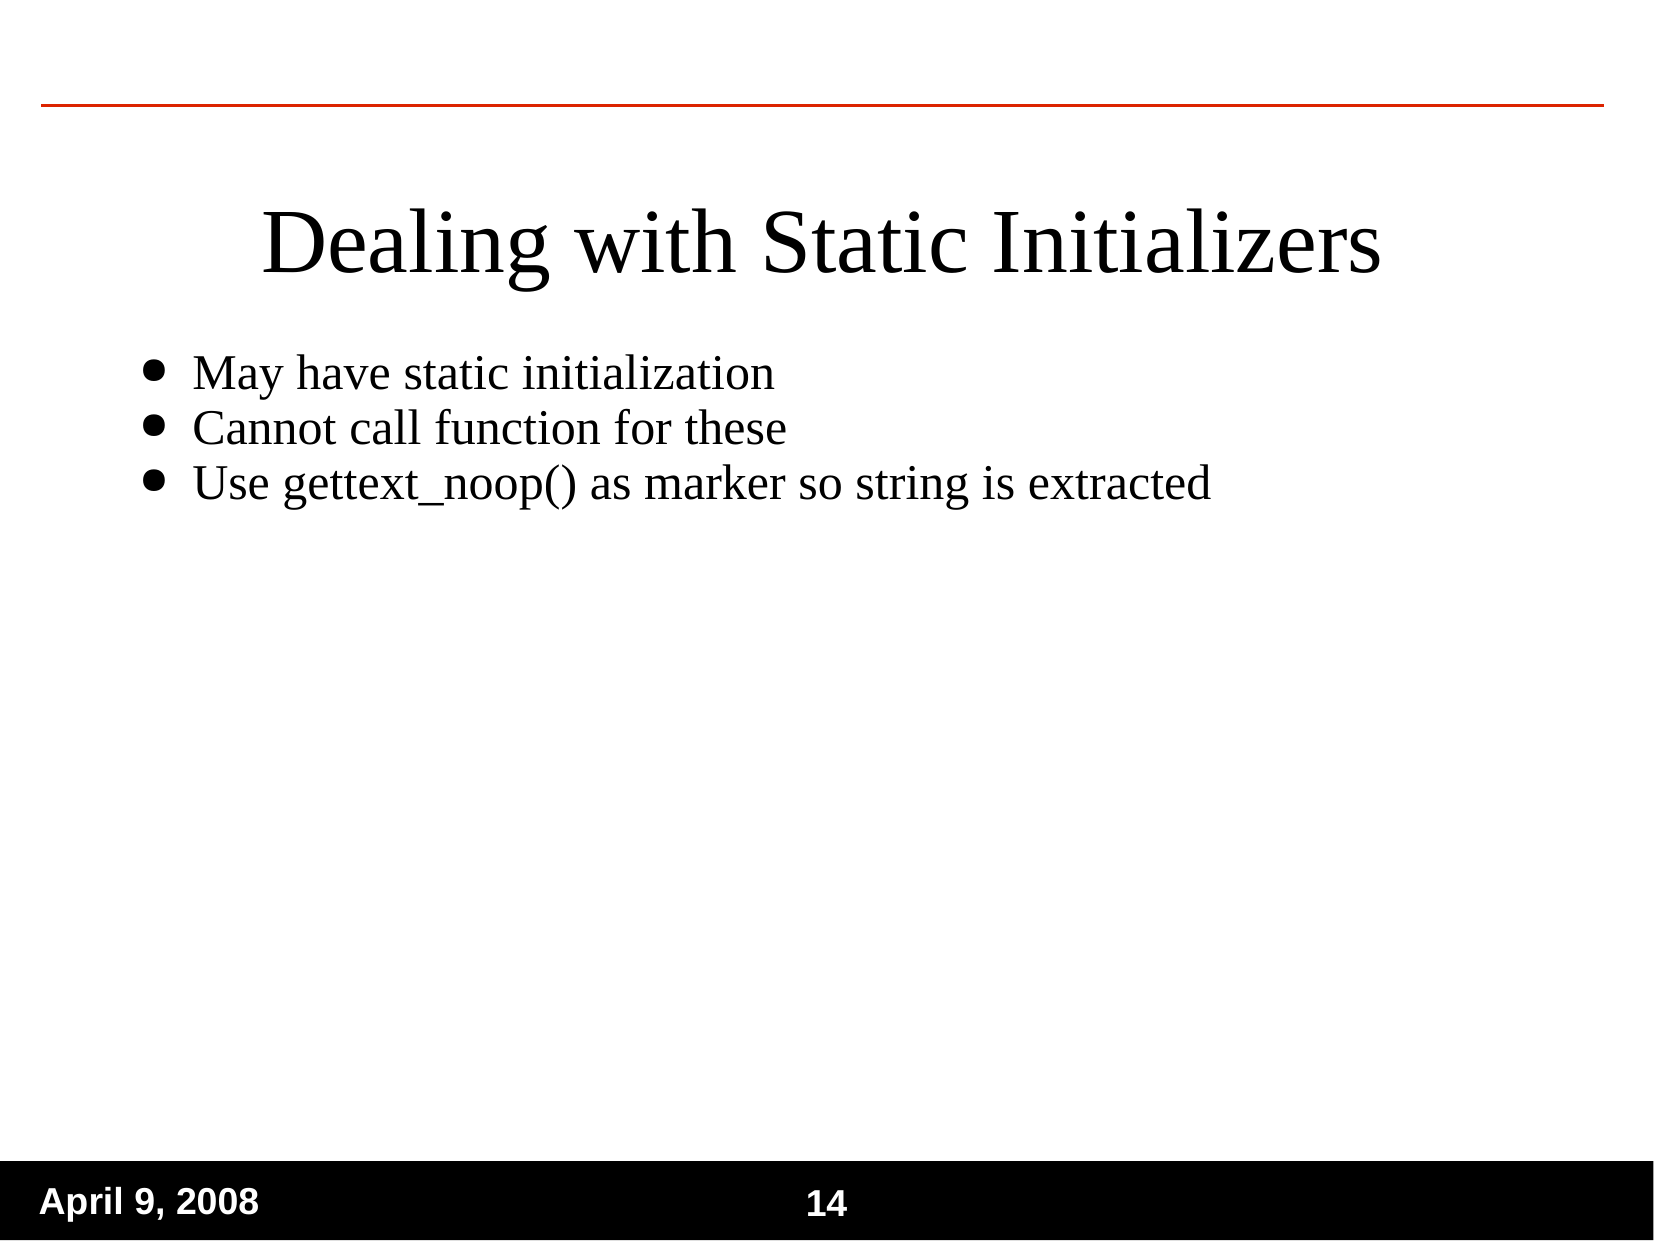

# Dealing with Static Initializers
May have static initialization
Cannot call function for these
Use gettext_noop() as marker so string is extracted